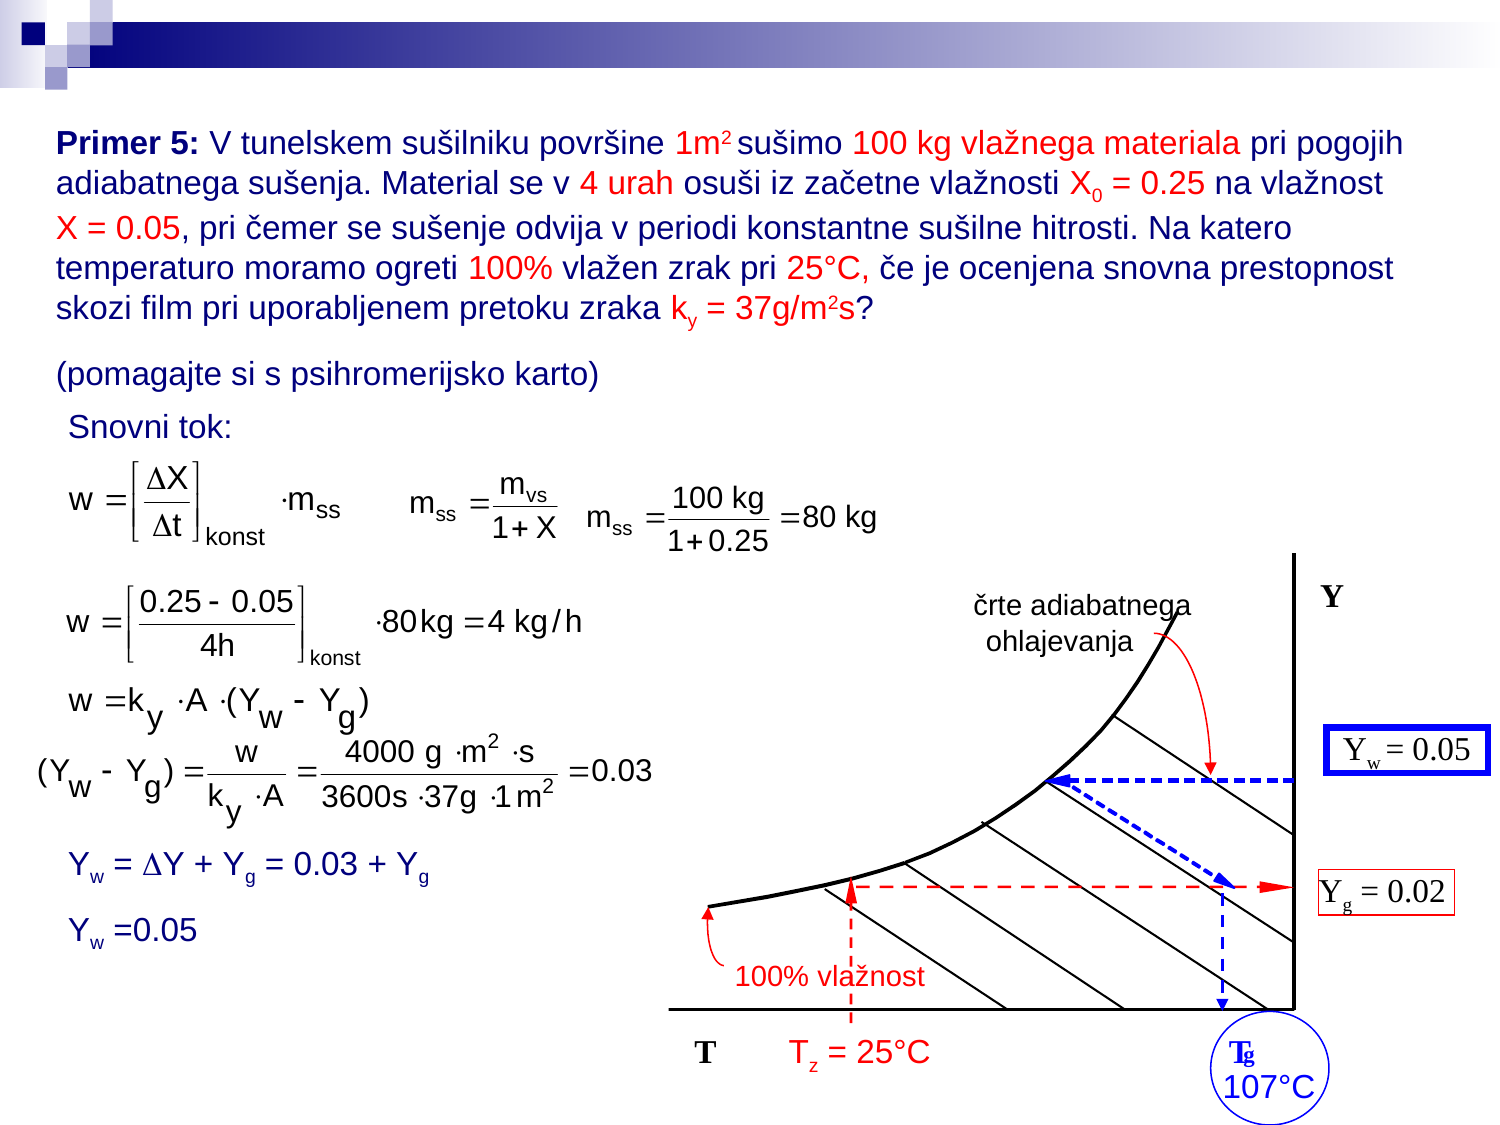

Primer 5: V tunelskem sušilniku površine 1m2 sušimo 100 kg vlažnega materiala pri pogojih adiabatnega sušenja. Material se v 4 urah osuši iz začetne vlažnosti X0 = 0.25 na vlažnost X = 0.05, pri čemer se sušenje odvija v periodi konstantne sušilne hitrosti. Na katero temperaturo moramo ogreti 100% vlažen zrak pri 25°C, če je ocenjena snovna prestopnost skozi film pri uporabljenem pretoku zraka ky = 37g/m2s?
(pomagajte si s psihromerijsko karto)
Snovni tok:
Y
črte adiabatnega
ohlajevanja
 Yw = 0.05
Yw = Y + Yg = 0.03 + Yg
Yw =0.05
Yg = 0.02
 100% vlažnost
Tz = 25°C
T
T
g
107°C